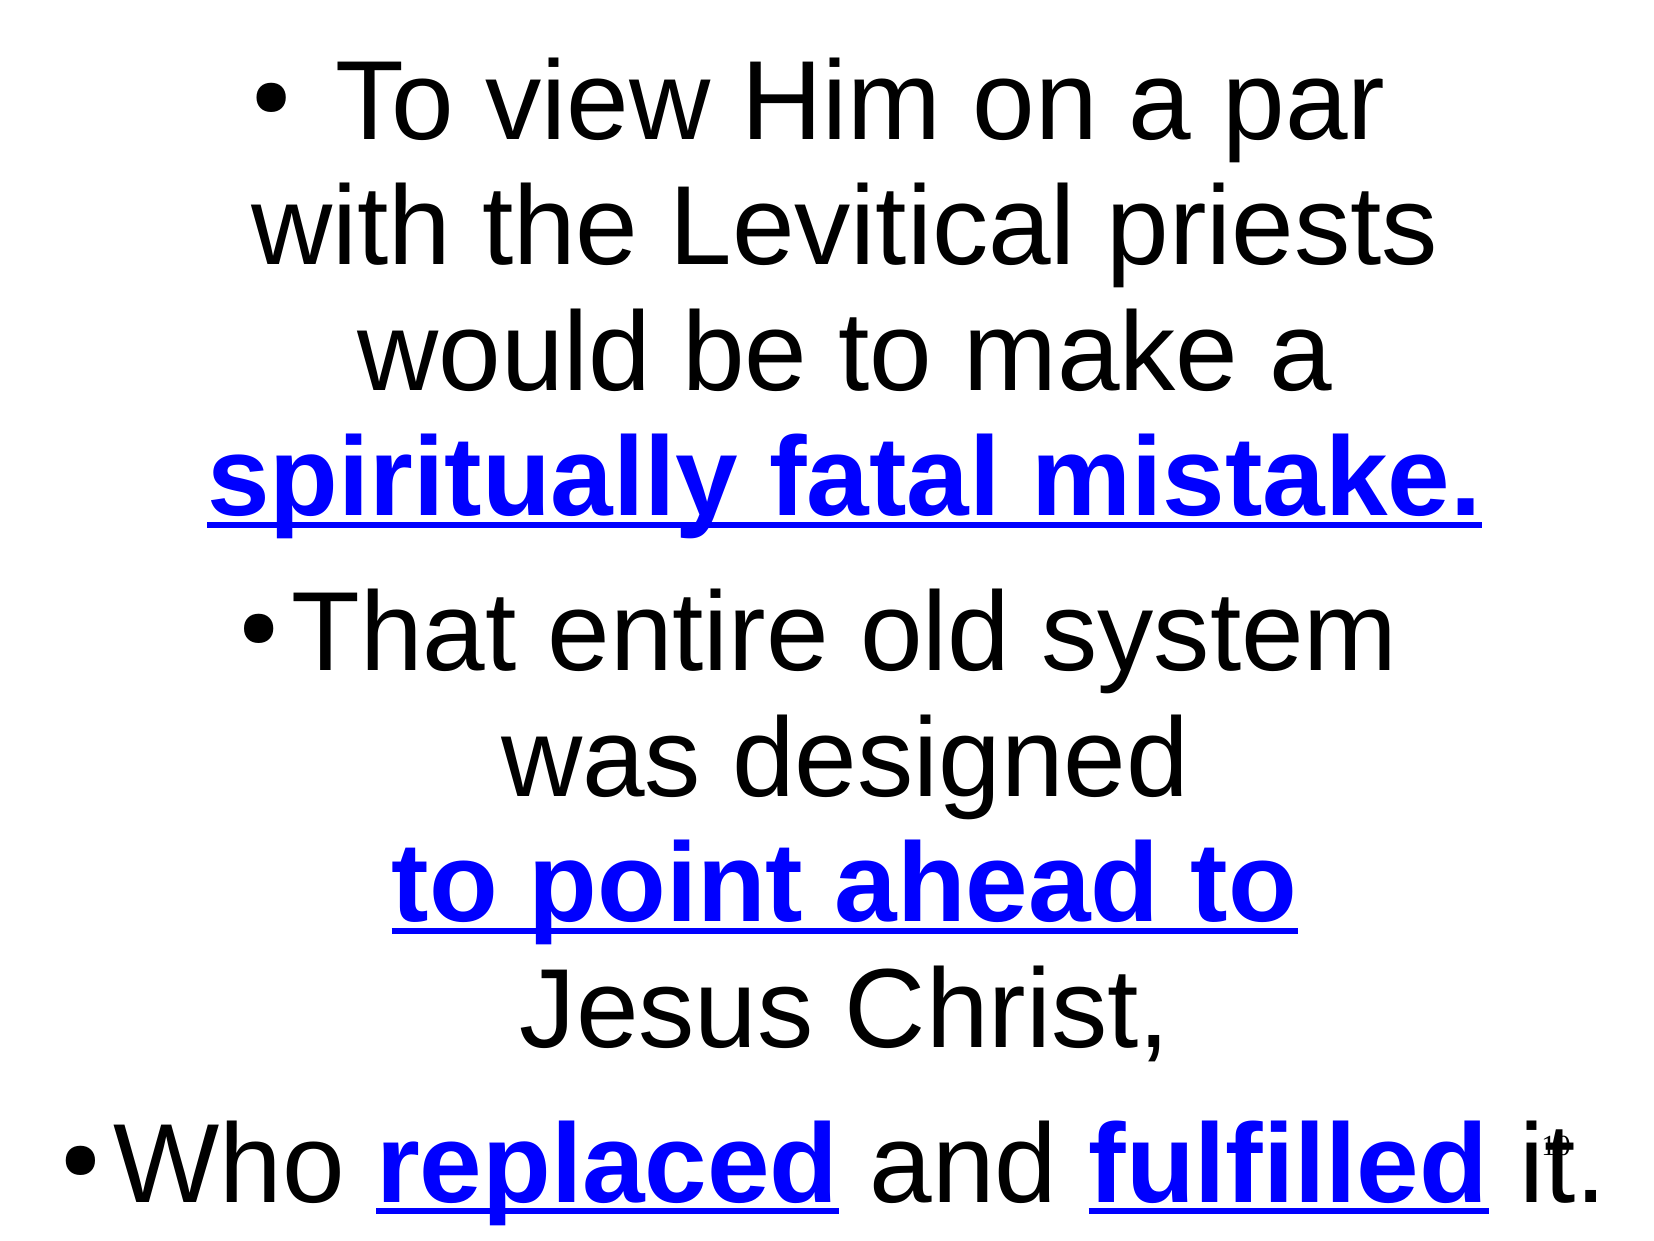

# To view Him on a par with the Levitical priests would be to make a spiritually fatal mistake.
That entire old system
was designed
to point ahead to
Jesus Christ,
Who replaced and fulfilled it.
10